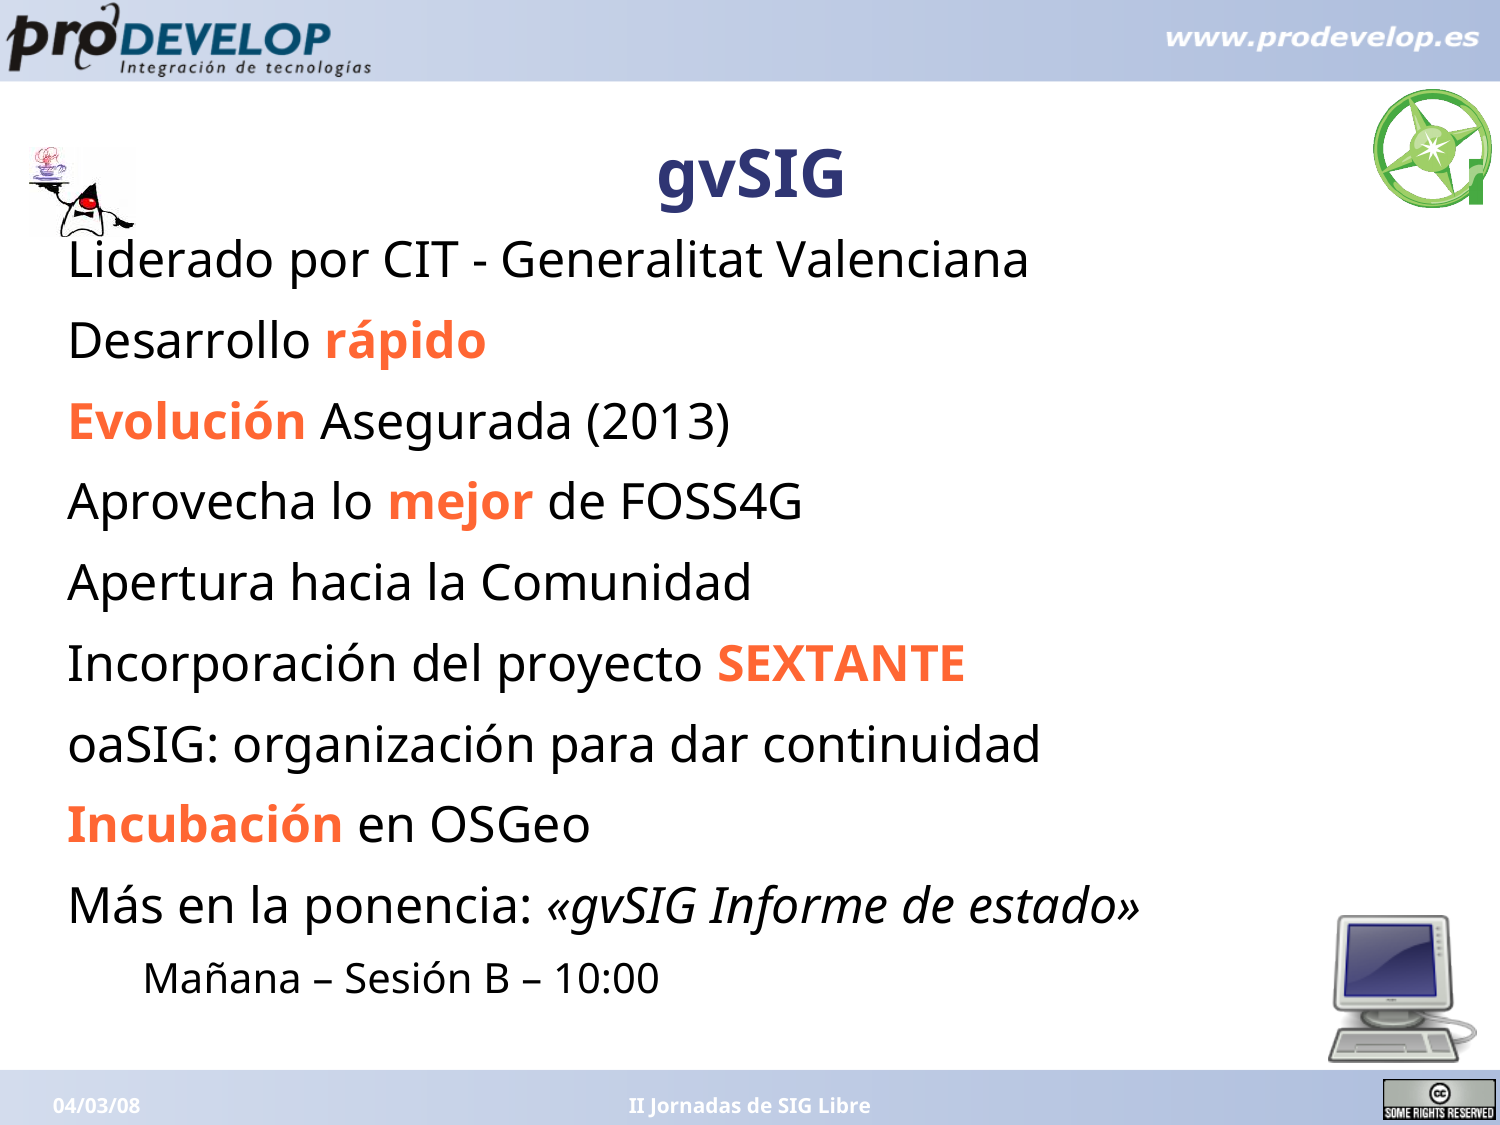

# gvSIG
Liderado por CIT - Generalitat Valenciana
Desarrollo rápido
Evolución Asegurada (2013)
Aprovecha lo mejor de FOSS4G
Apertura hacia la Comunidad
Incorporación del proyecto SEXTANTE
oaSIG: organización para dar continuidad
Incubación en OSGeo
Más en la ponencia: «gvSIG Informe de estado»
Mañana – Sesión B – 10:00
25/10/2006
26
Plan Difusión Interna gvSIG v. 2.0